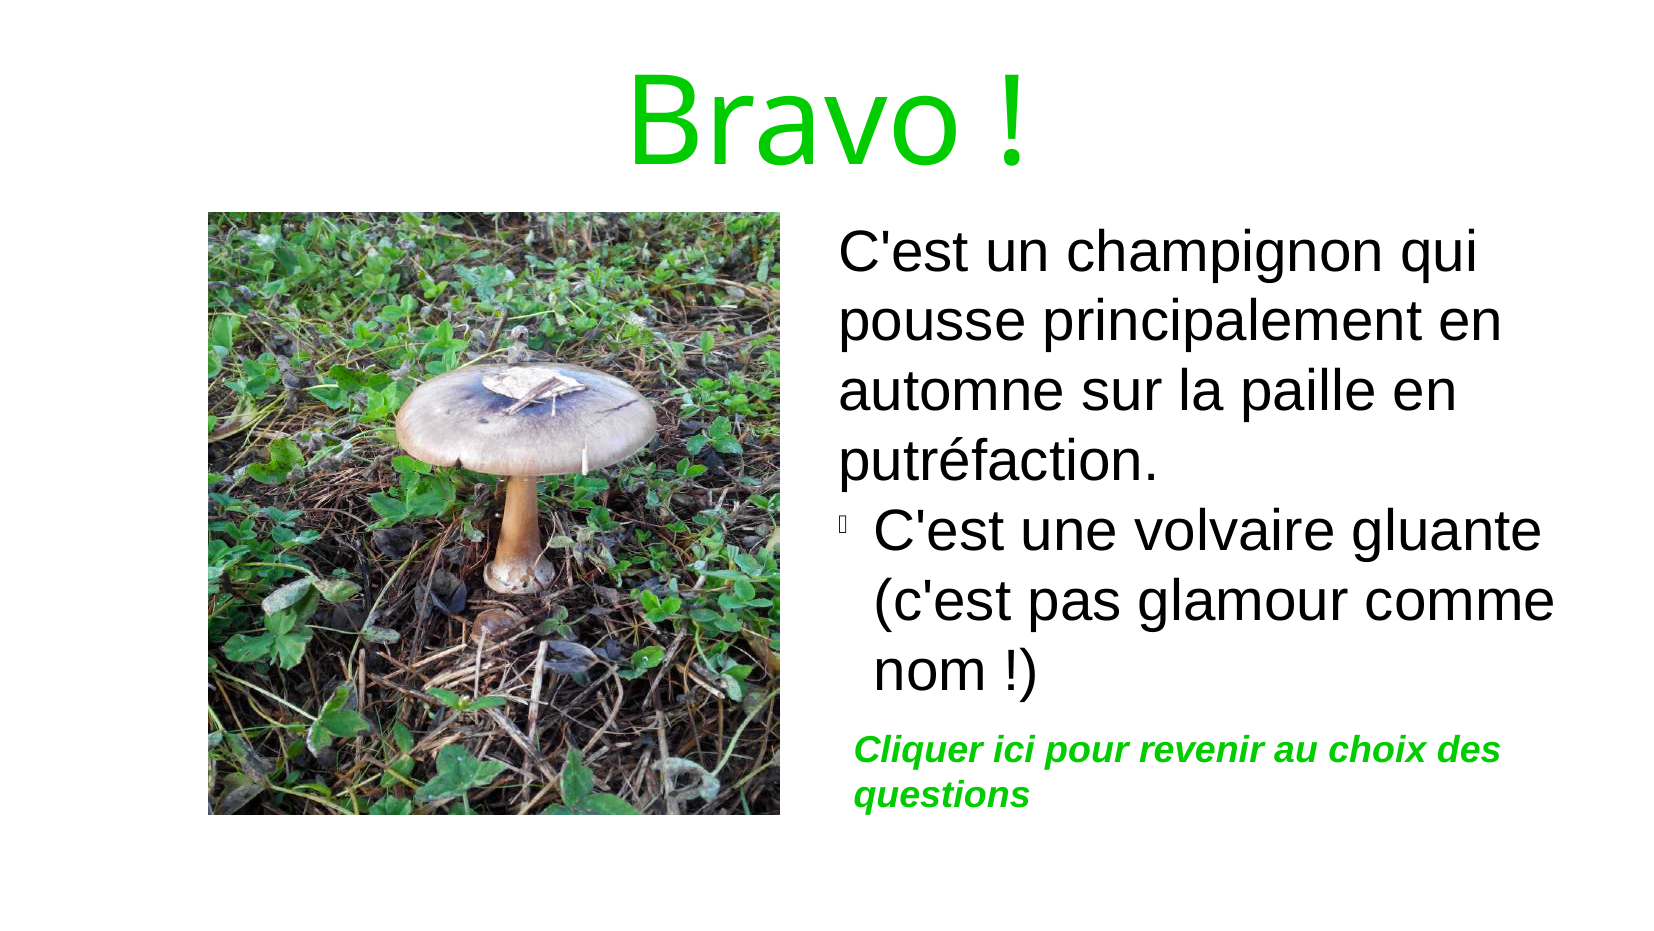

Bravo !
C'est un champignon qui pousse principalement en automne sur la paille en putréfaction.
C'est une volvaire gluante (c'est pas glamour comme nom !)
Cliquer ici pour revenir au choix des questions